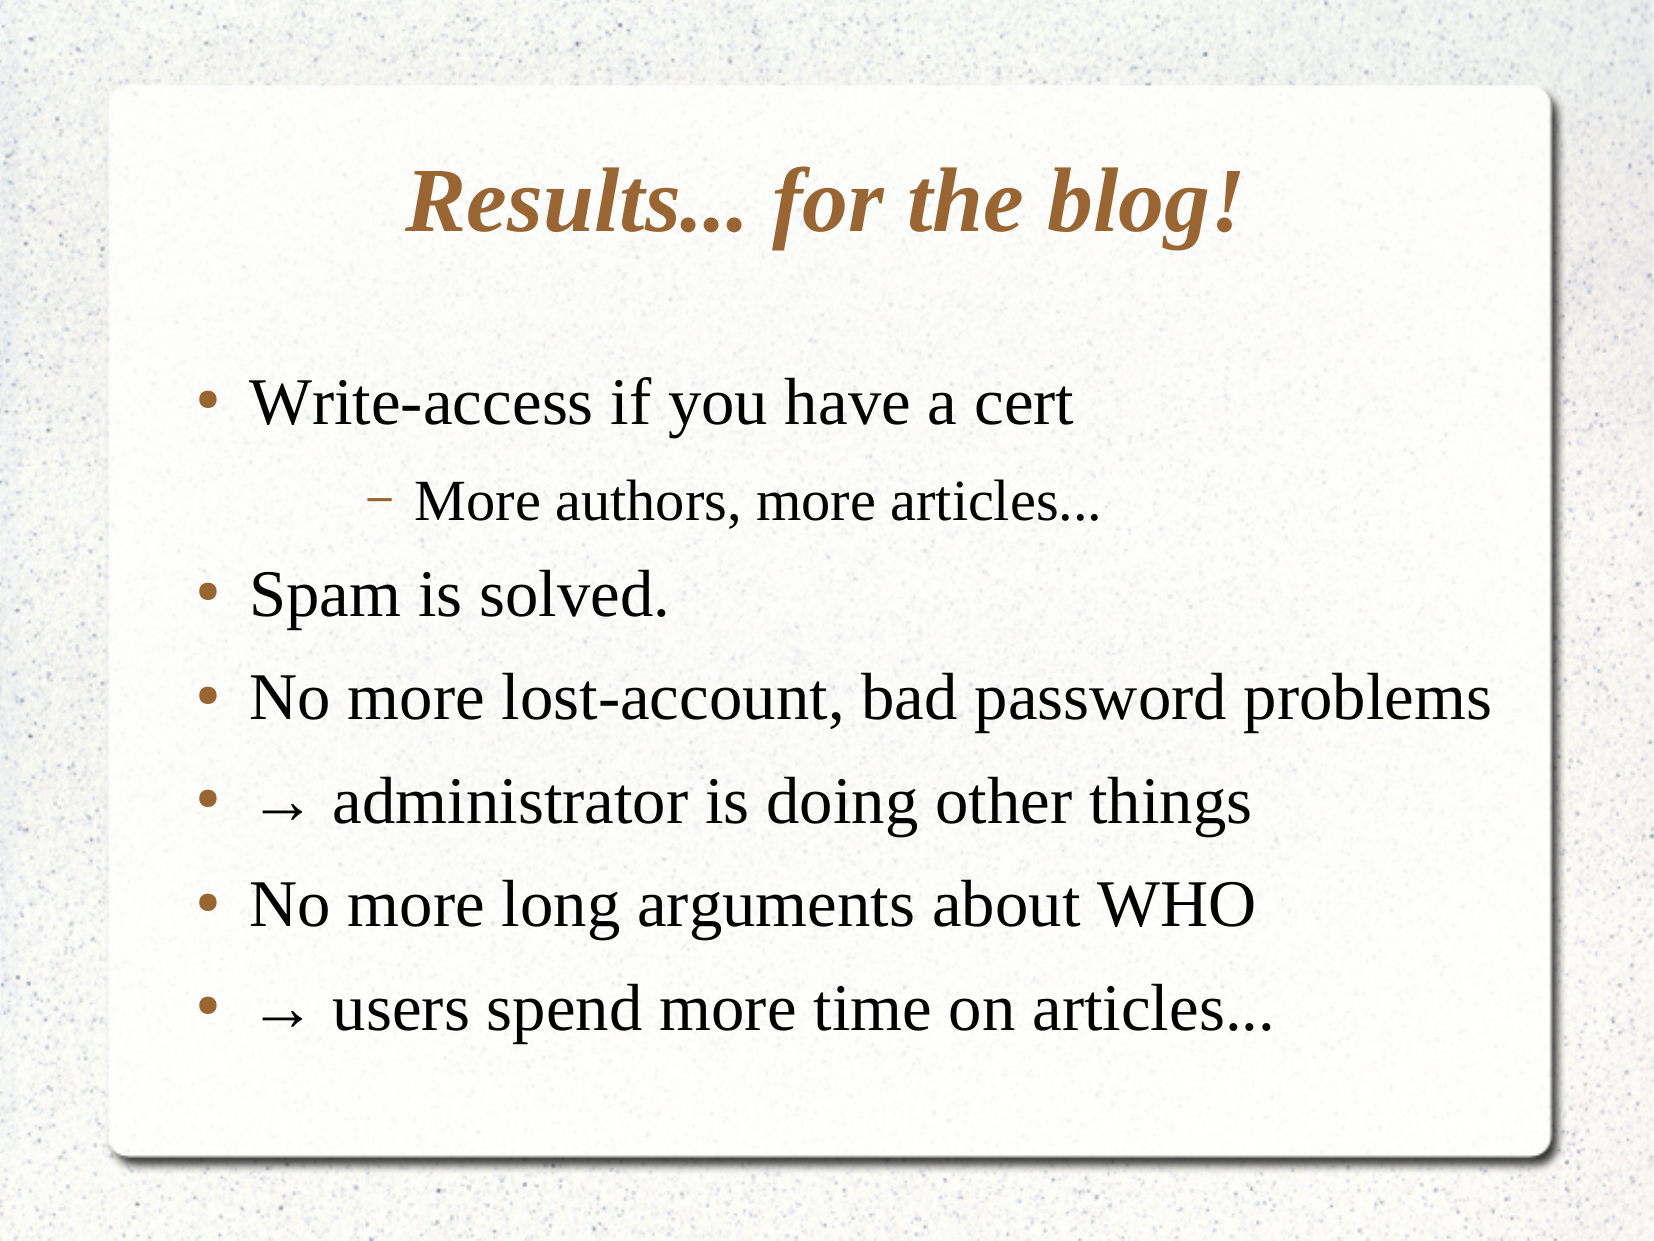

# Results... for the blog!
Write-access if you have a cert
More authors, more articles...
Spam is solved.
No more lost-account, bad password problems
→ administrator is doing other things
No more long arguments about WHO
→ users spend more time on articles...